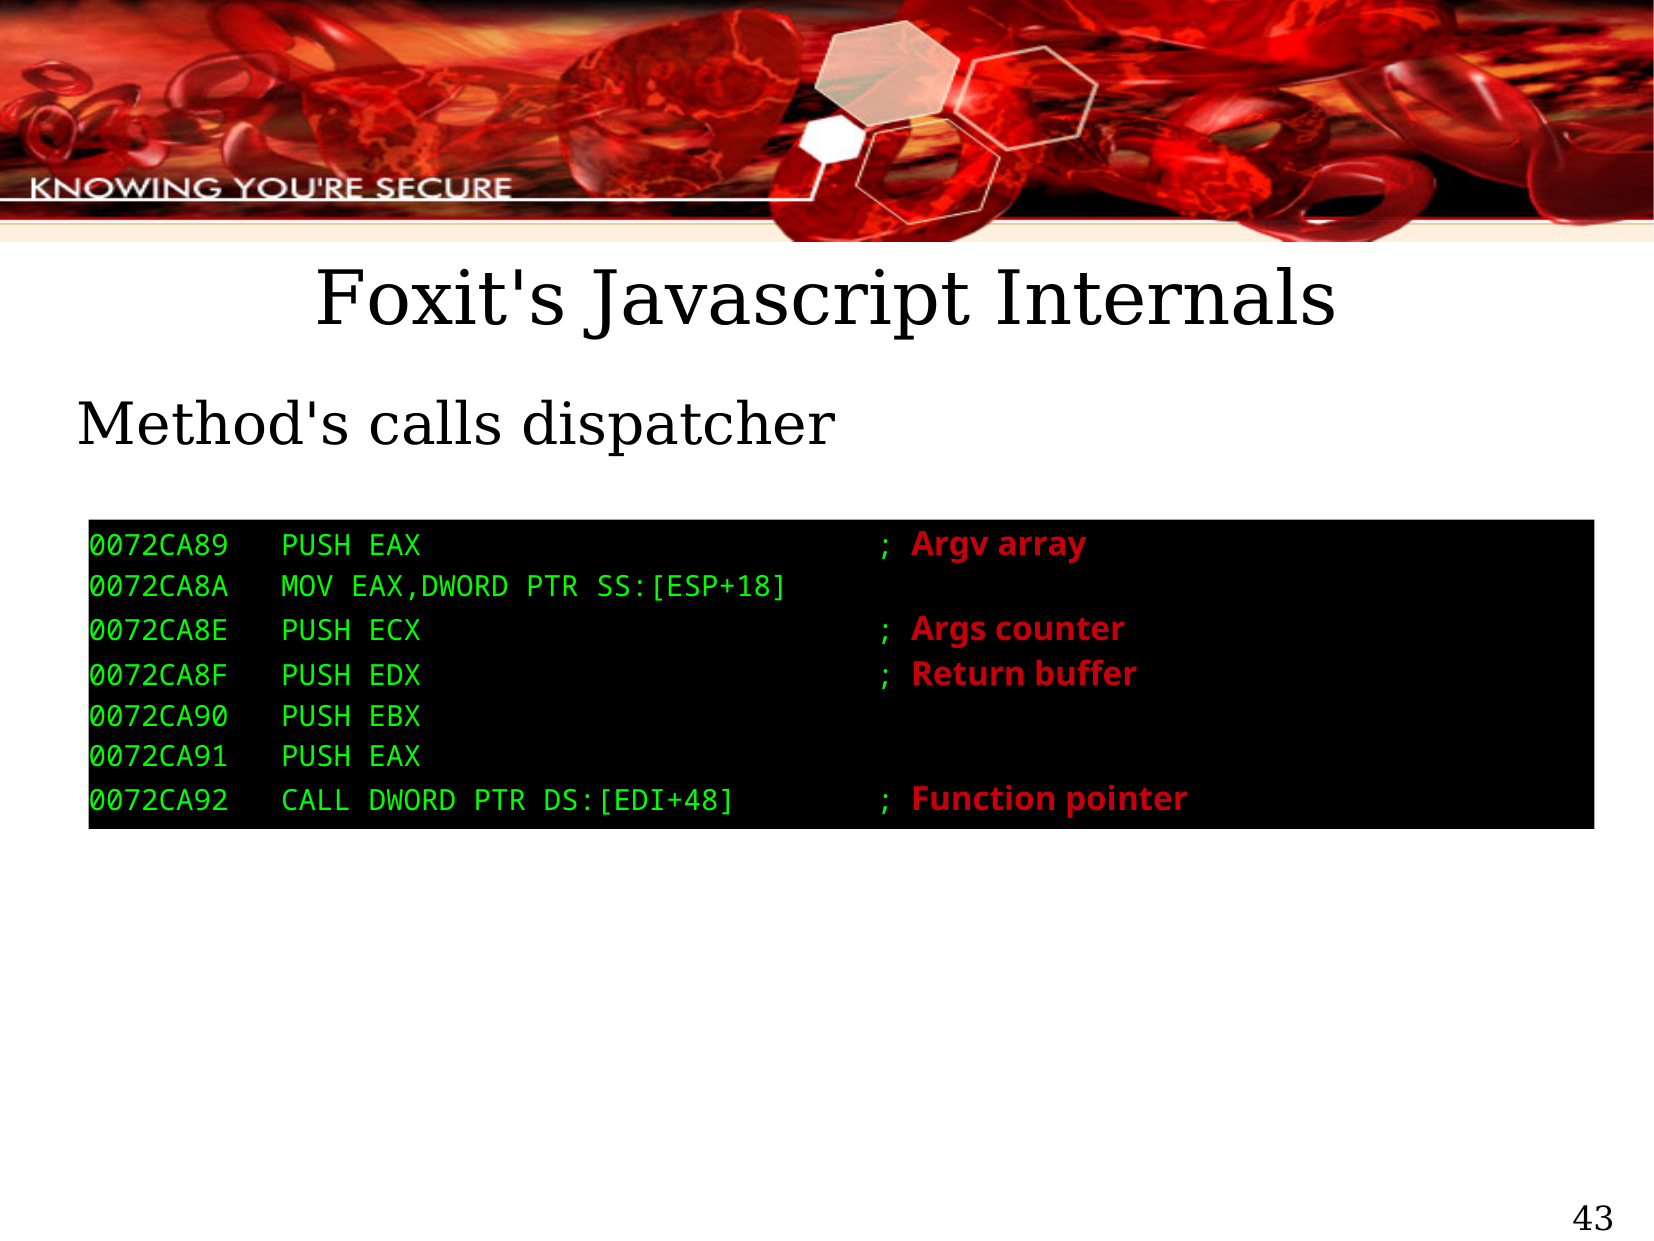

# Foxit's Javascript Internals
Method's calls dispatcher
0072CA89 PUSH EAX ; Argv array
0072CA8A MOV EAX,DWORD PTR SS:[ESP+18]
0072CA8E PUSH ECX ; Args counter
0072CA8F PUSH EDX ; Return buffer
0072CA90 PUSH EBX
0072CA91 PUSH EAX
0072CA92 CALL DWORD PTR DS:[EDI+48] ; Function pointer